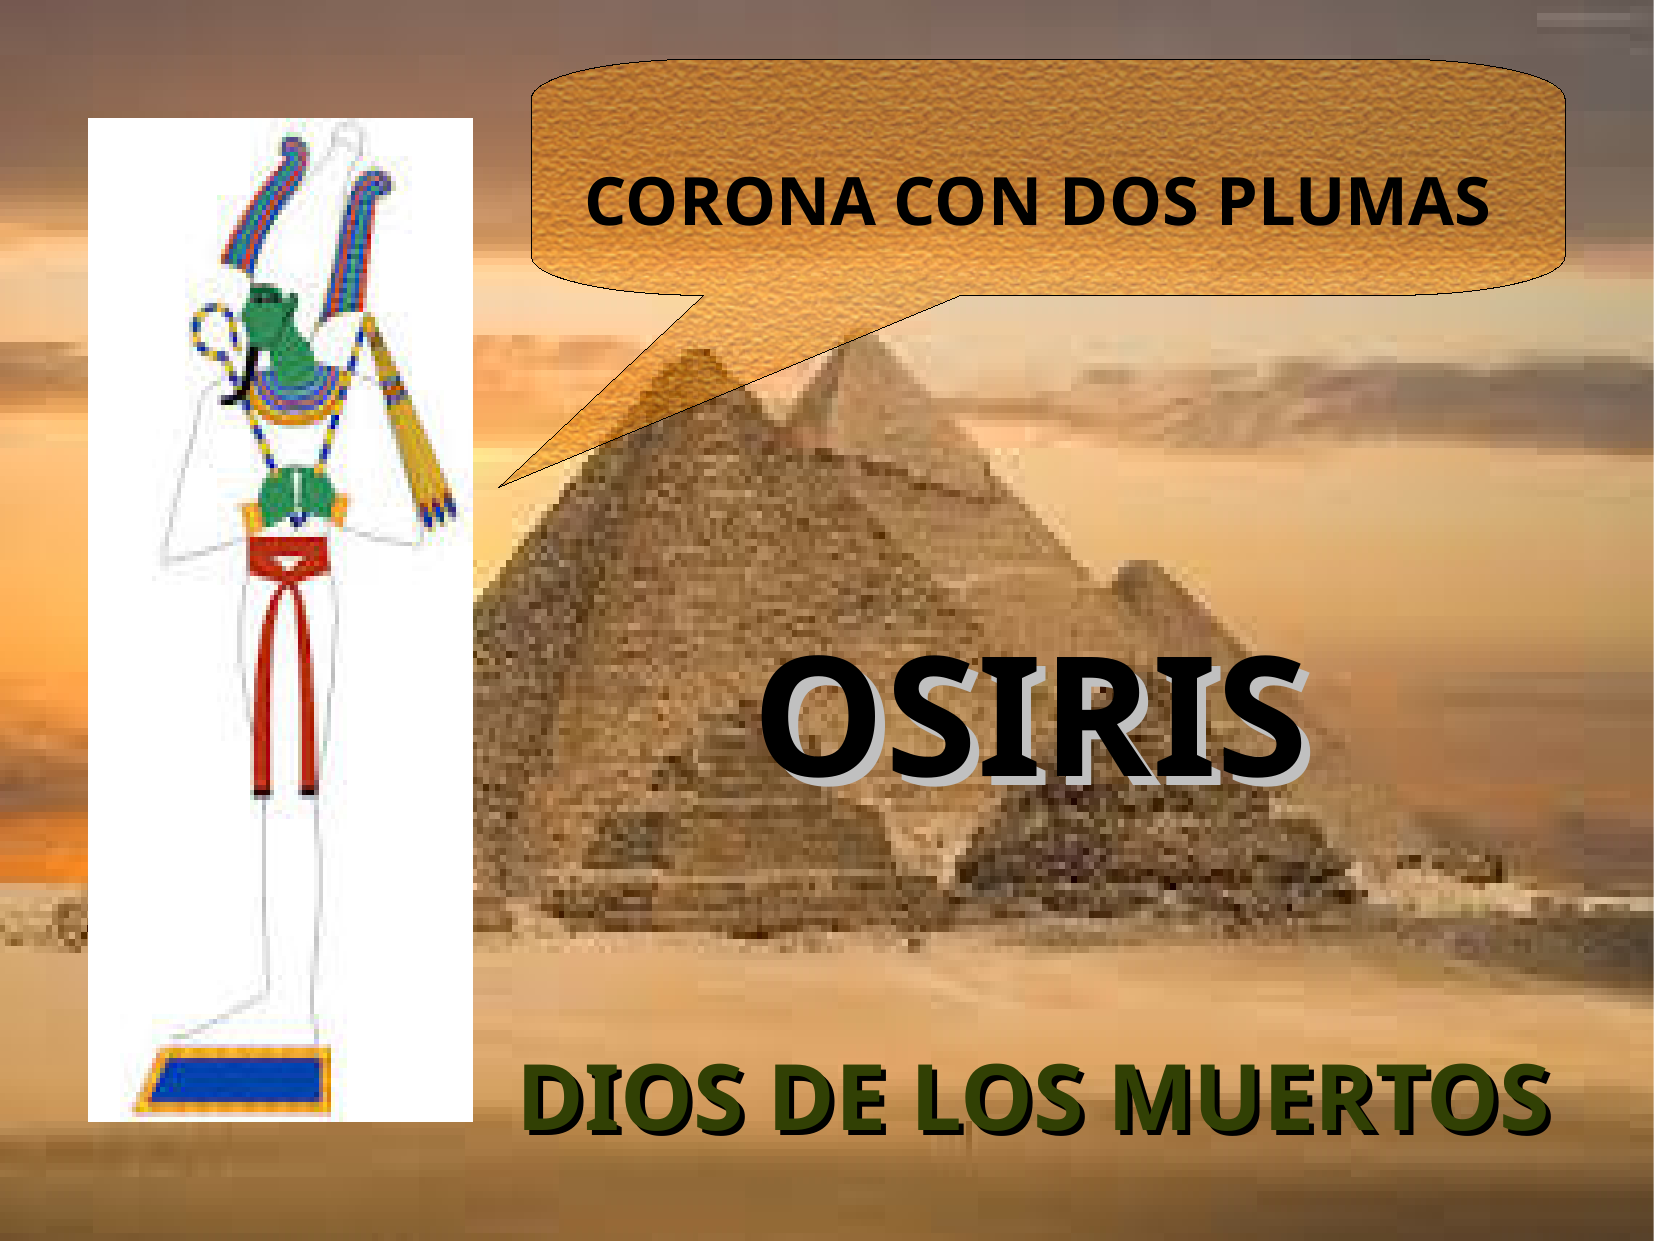

CORONA CON DOS PLUMAS
OSIRIS
DIOS DE LOS MUERTOS